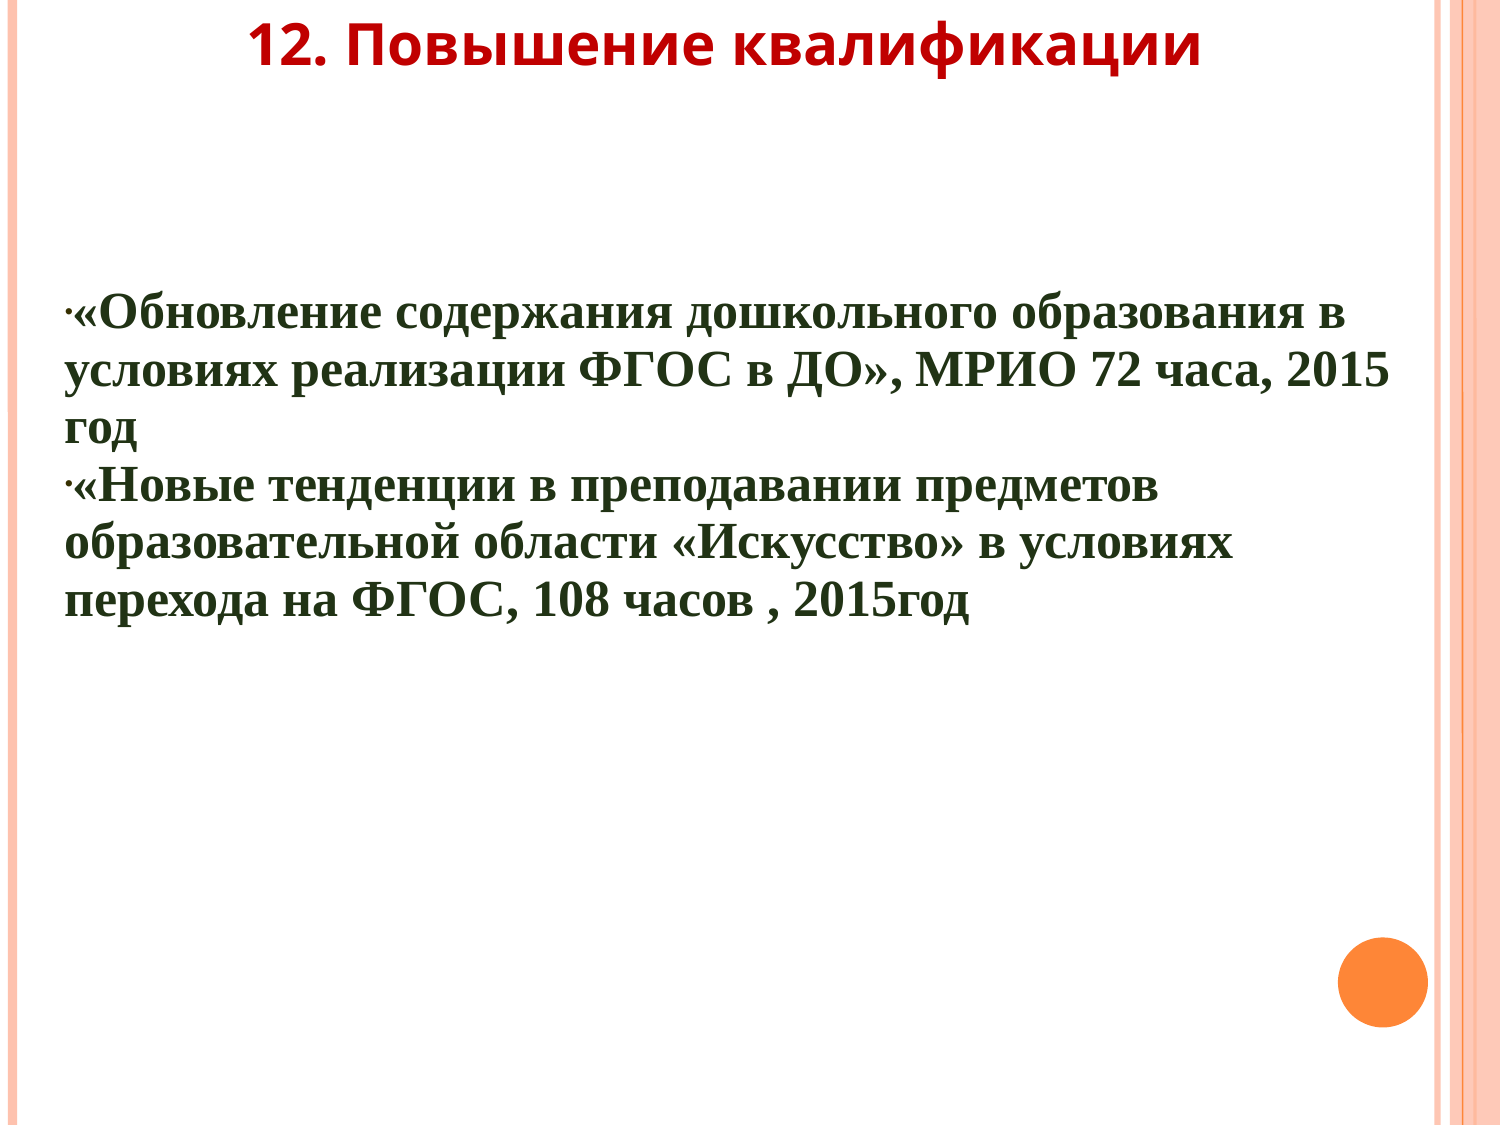

# 12. Повышение квалификации
«Обновление содержания дошкольного образования в условиях реализации ФГОС в ДО», МРИО 72 часа, 2015 год
«Новые тенденции в преподавании предметов образовательной области «Искусство» в условиях перехода на ФГОС, 108 часов , 2015год